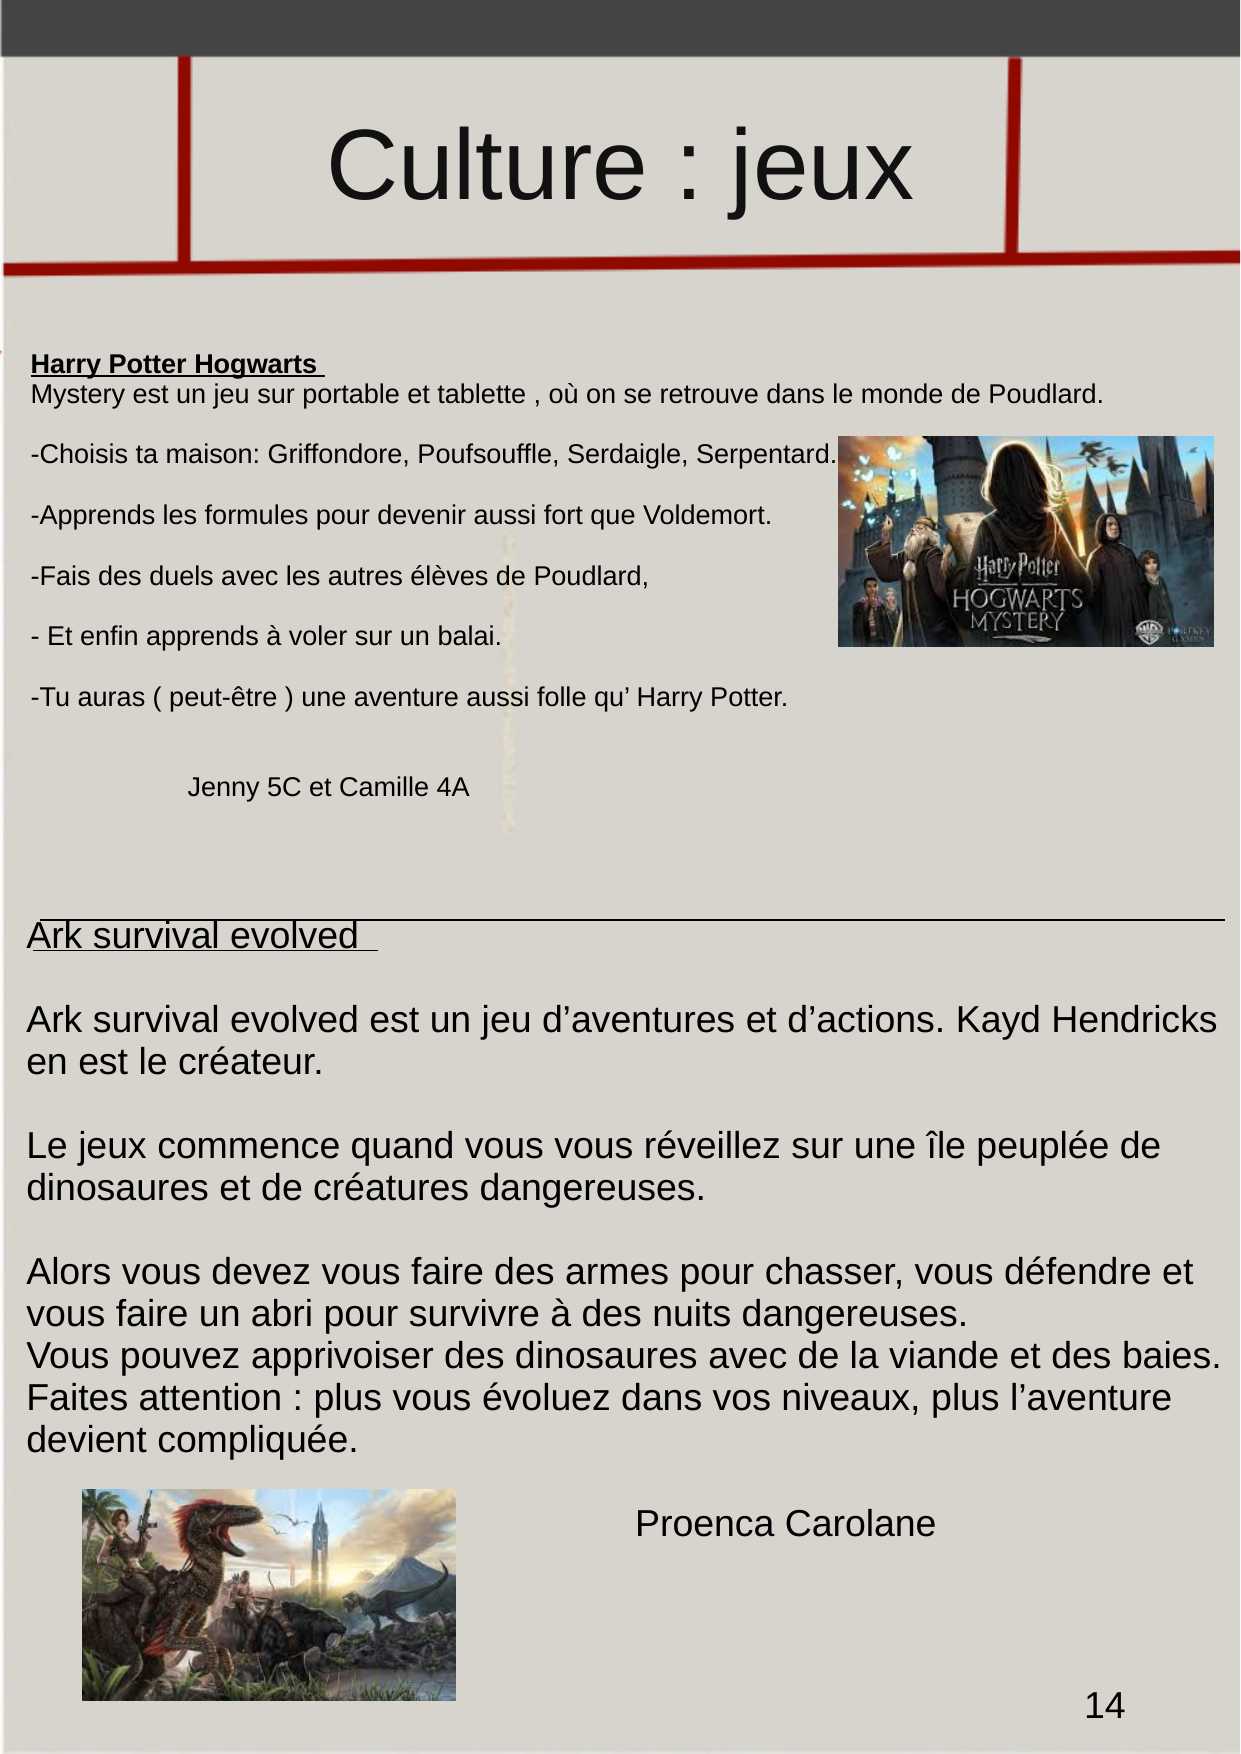

# Culture : jeux
Harry Potter Hogwarts
Mystery est un jeu sur portable et tablette , où on se retrouve dans le monde de Poudlard.
-Choisis ta maison: Griffondore, Poufsouffle, Serdaigle, Serpentard.
-Apprends les formules pour devenir aussi fort que Voldemort.
-Fais des duels avec les autres élèves de Poudlard,
- Et enfin apprends à voler sur un balai.
-Tu auras ( peut-être ) une aventure aussi folle qu’ Harry Potter.
 Jenny 5C et Camille 4A
Ark survival evolved
Ark survival evolved est un jeu d’aventures et d’actions. Kayd Hendricks en est le créateur.
Le jeux commence quand vous vous réveillez sur une île peuplée de dinosaures et de créatures dangereuses.
Alors vous devez vous faire des armes pour chasser, vous défendre et vous faire un abri pour survivre à des nuits dangereuses.
Vous pouvez apprivoiser des dinosaures avec de la viande et des baies.
Faites attention : plus vous évoluez dans vos niveaux, plus l’aventure devient compliquée.
 Proenca Carolane
14